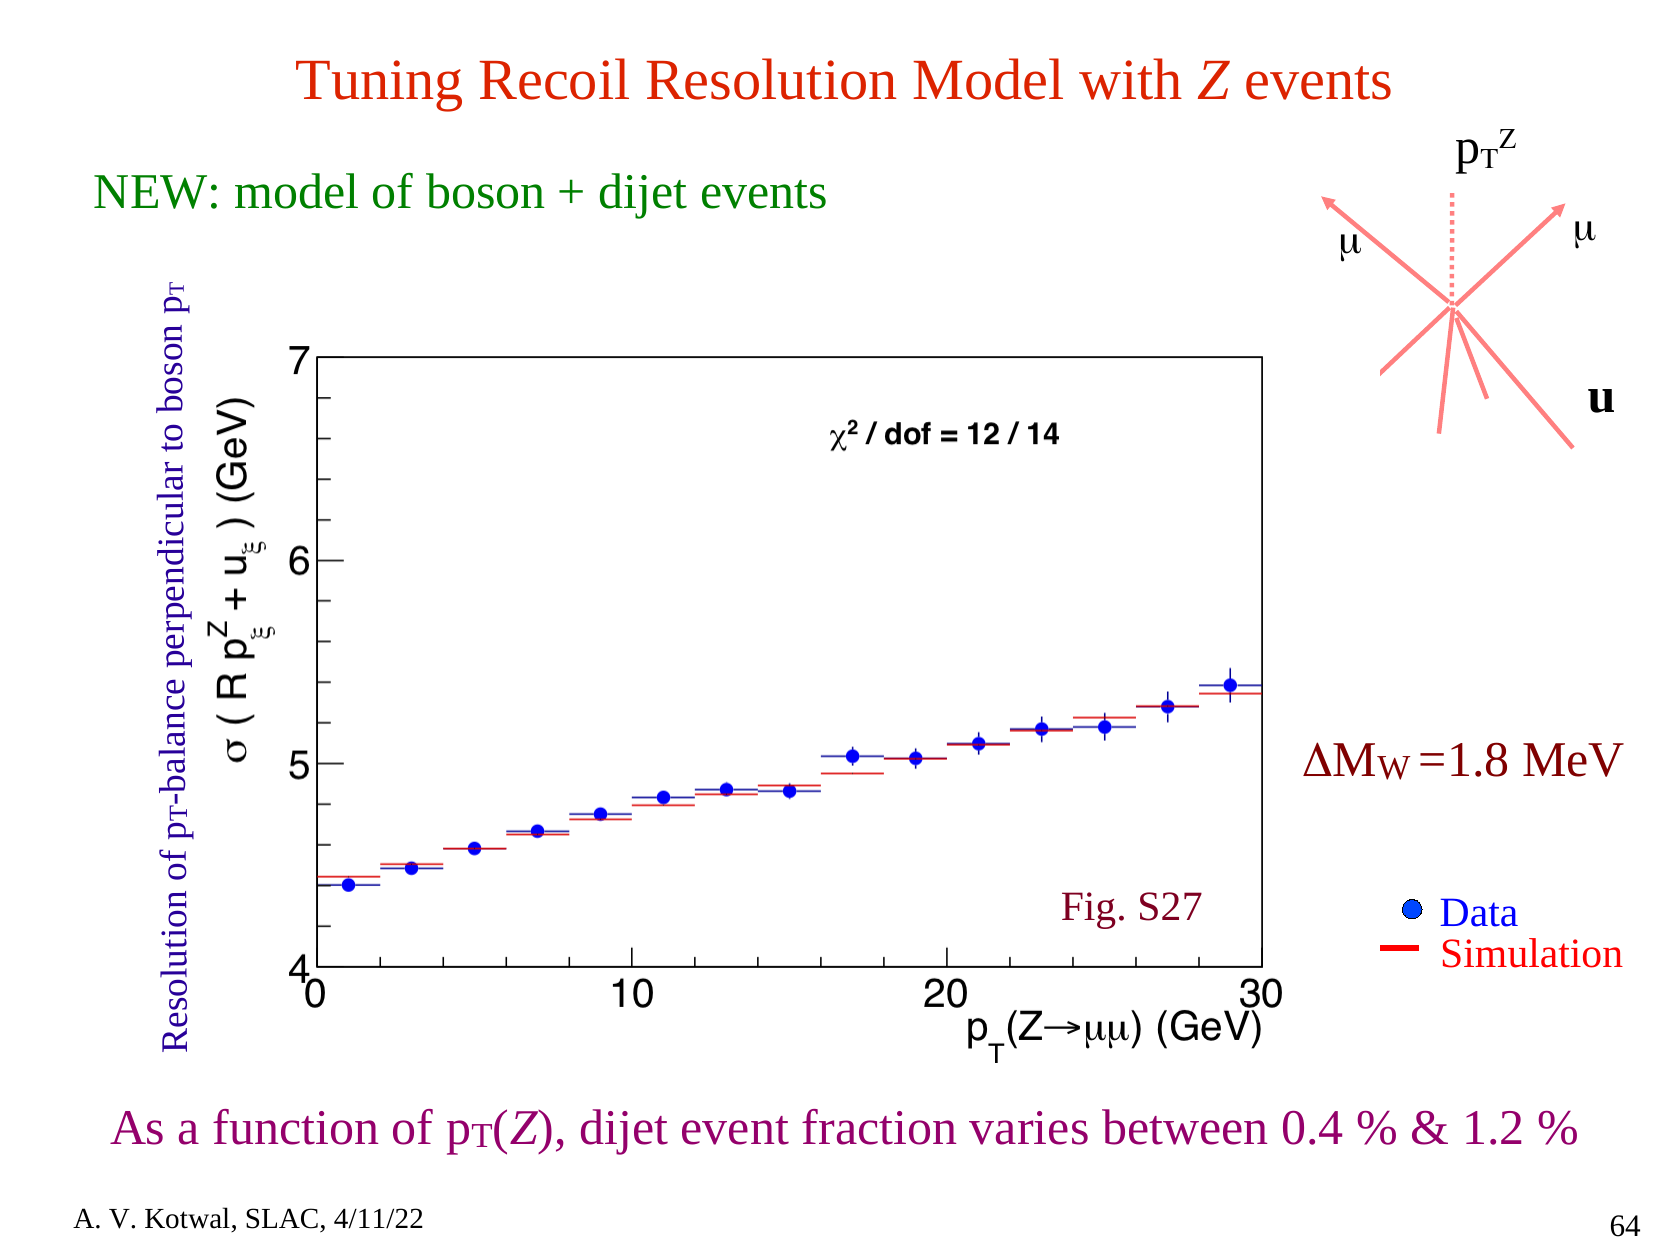

# Tuning Recoil Resolution Model with Z events
pTZ
NEW: model of boson + dijet events
μ
μ
u
Resolution of pT-balance perpendicular to boson pT
ΔMW =1.8 MeV
Fig. S27
Data
Simulation
As a function of pT(Z), dijet event fraction varies between 0.4 % & 1.2 %
A. V. Kotwal, SLAC, 4/11/22